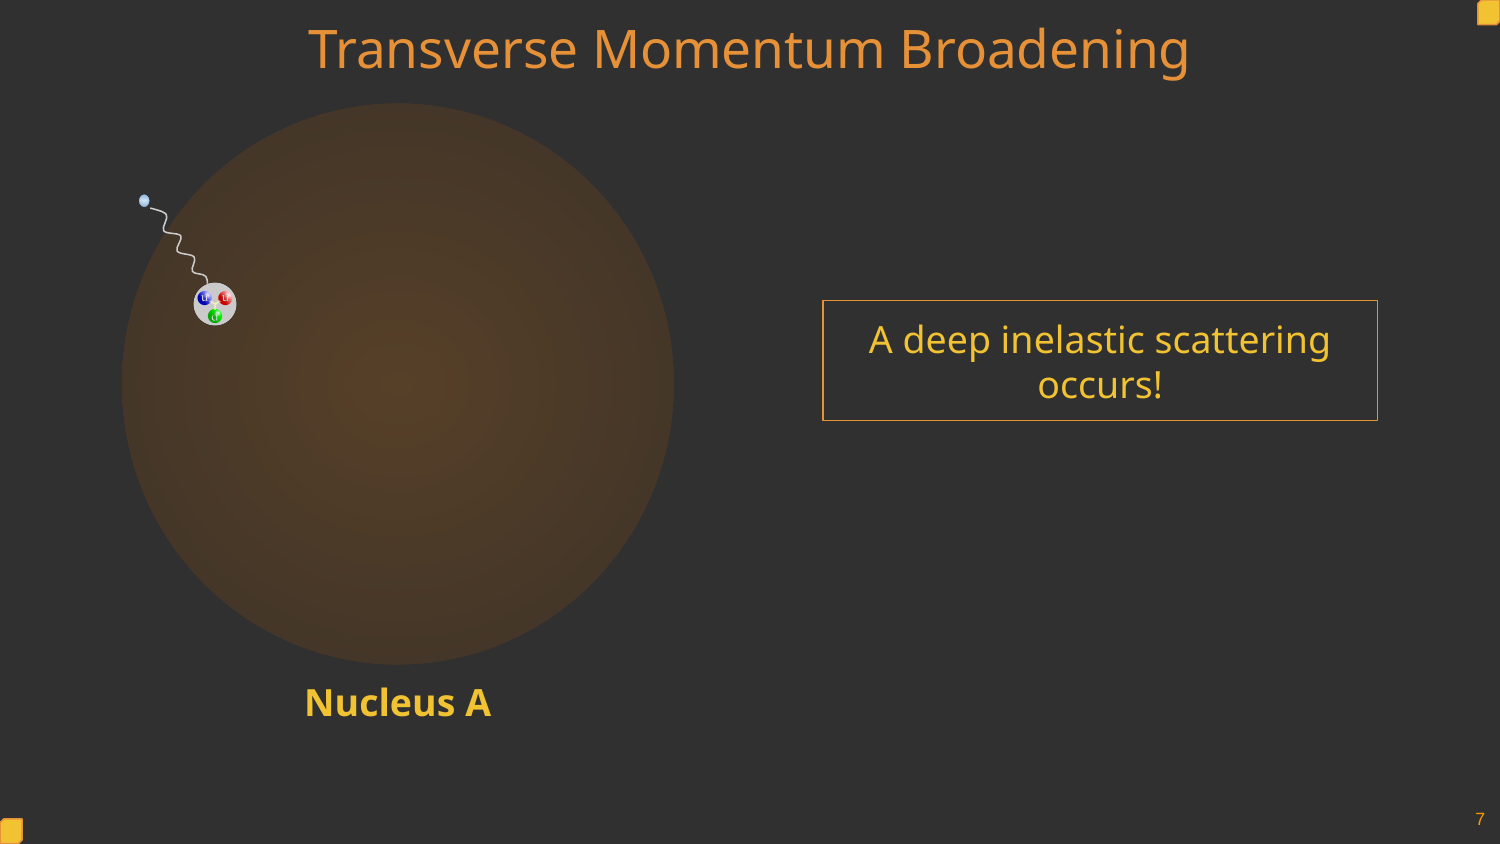

# Transverse Momentum Broadening
A deep inelastic scattering occurs!
Nucleus A